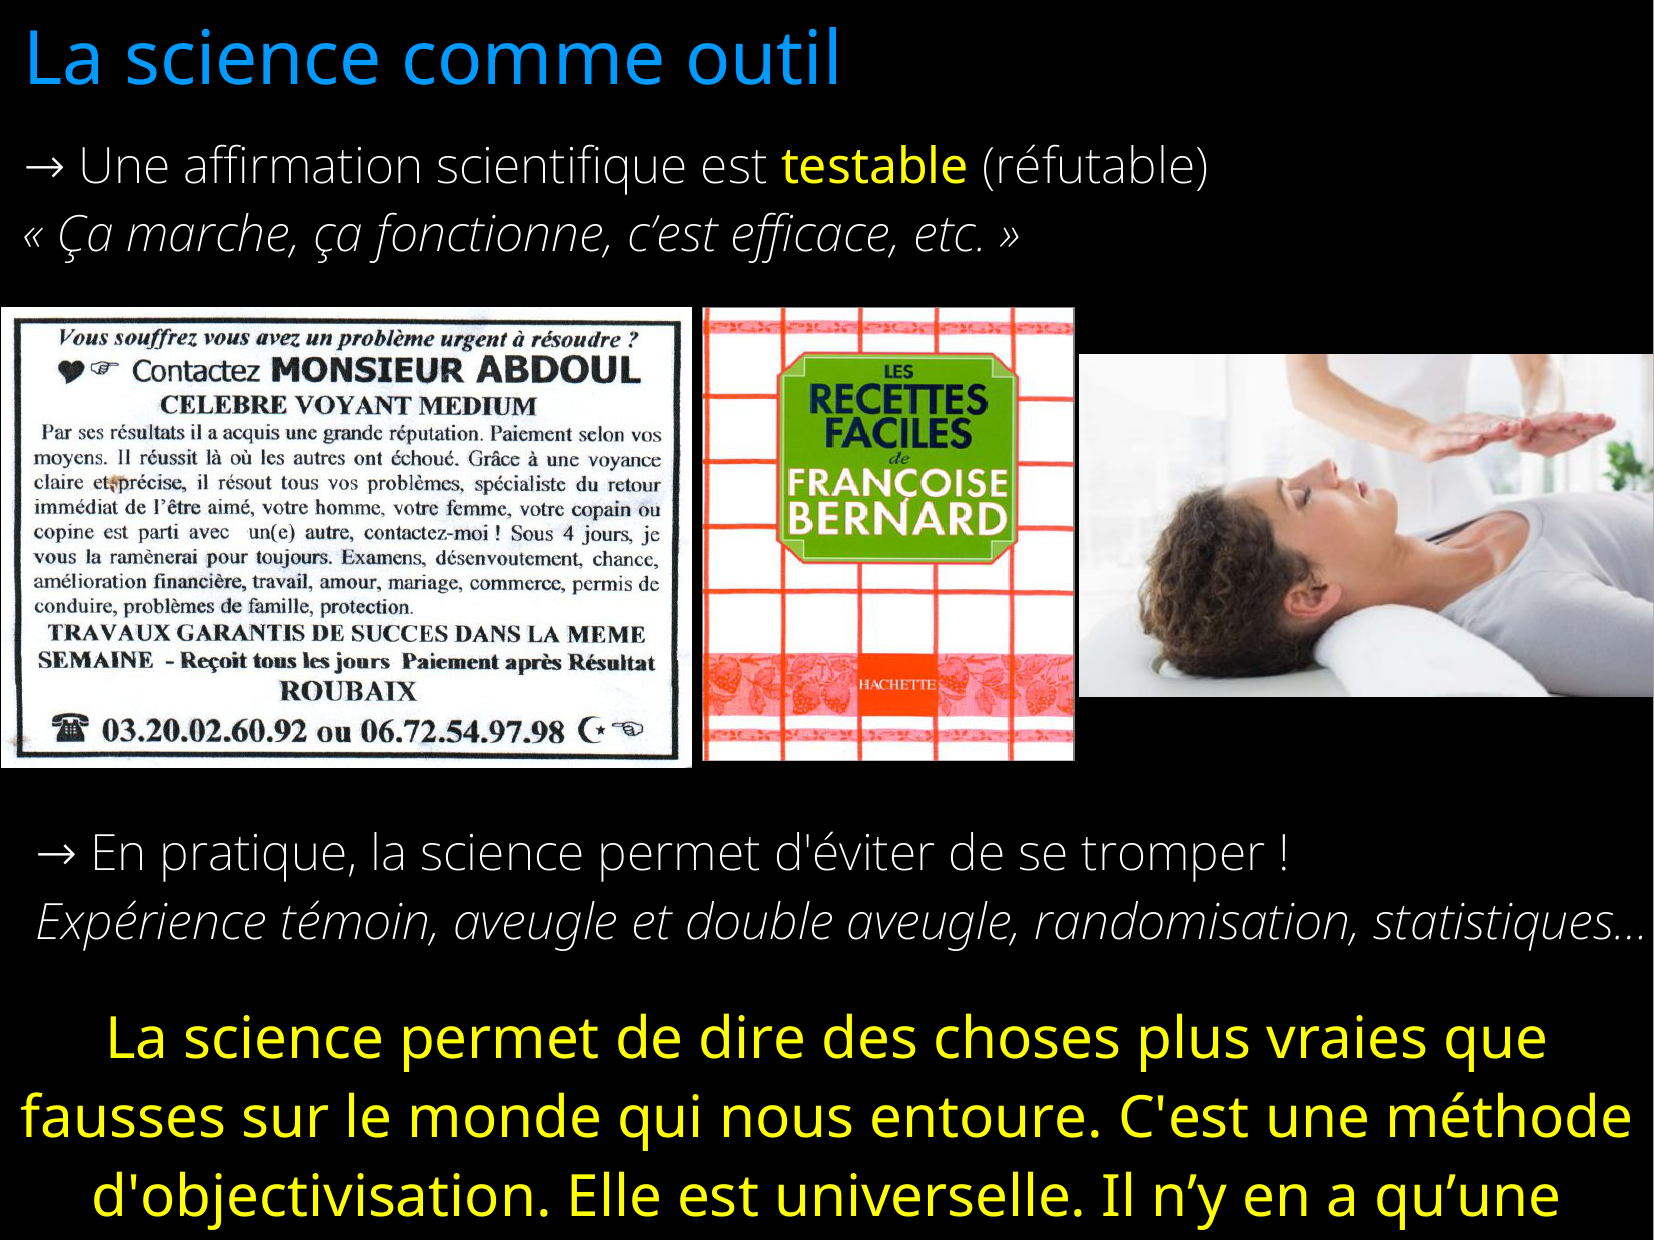

La science comme outil
→ Une affirmation scientifique est testable (réfutable)
« Ça marche, ça fonctionne, c’est efficace, etc. »
→ En pratique, la science permet d'éviter de se tromper !
Expérience témoin, aveugle et double aveugle, randomisation, statistiques…
La science permet de dire des choses plus vraies que fausses sur le monde qui nous entoure. C'est une méthode d'objectivisation. Elle est universelle. Il n’y en a qu’une seule !